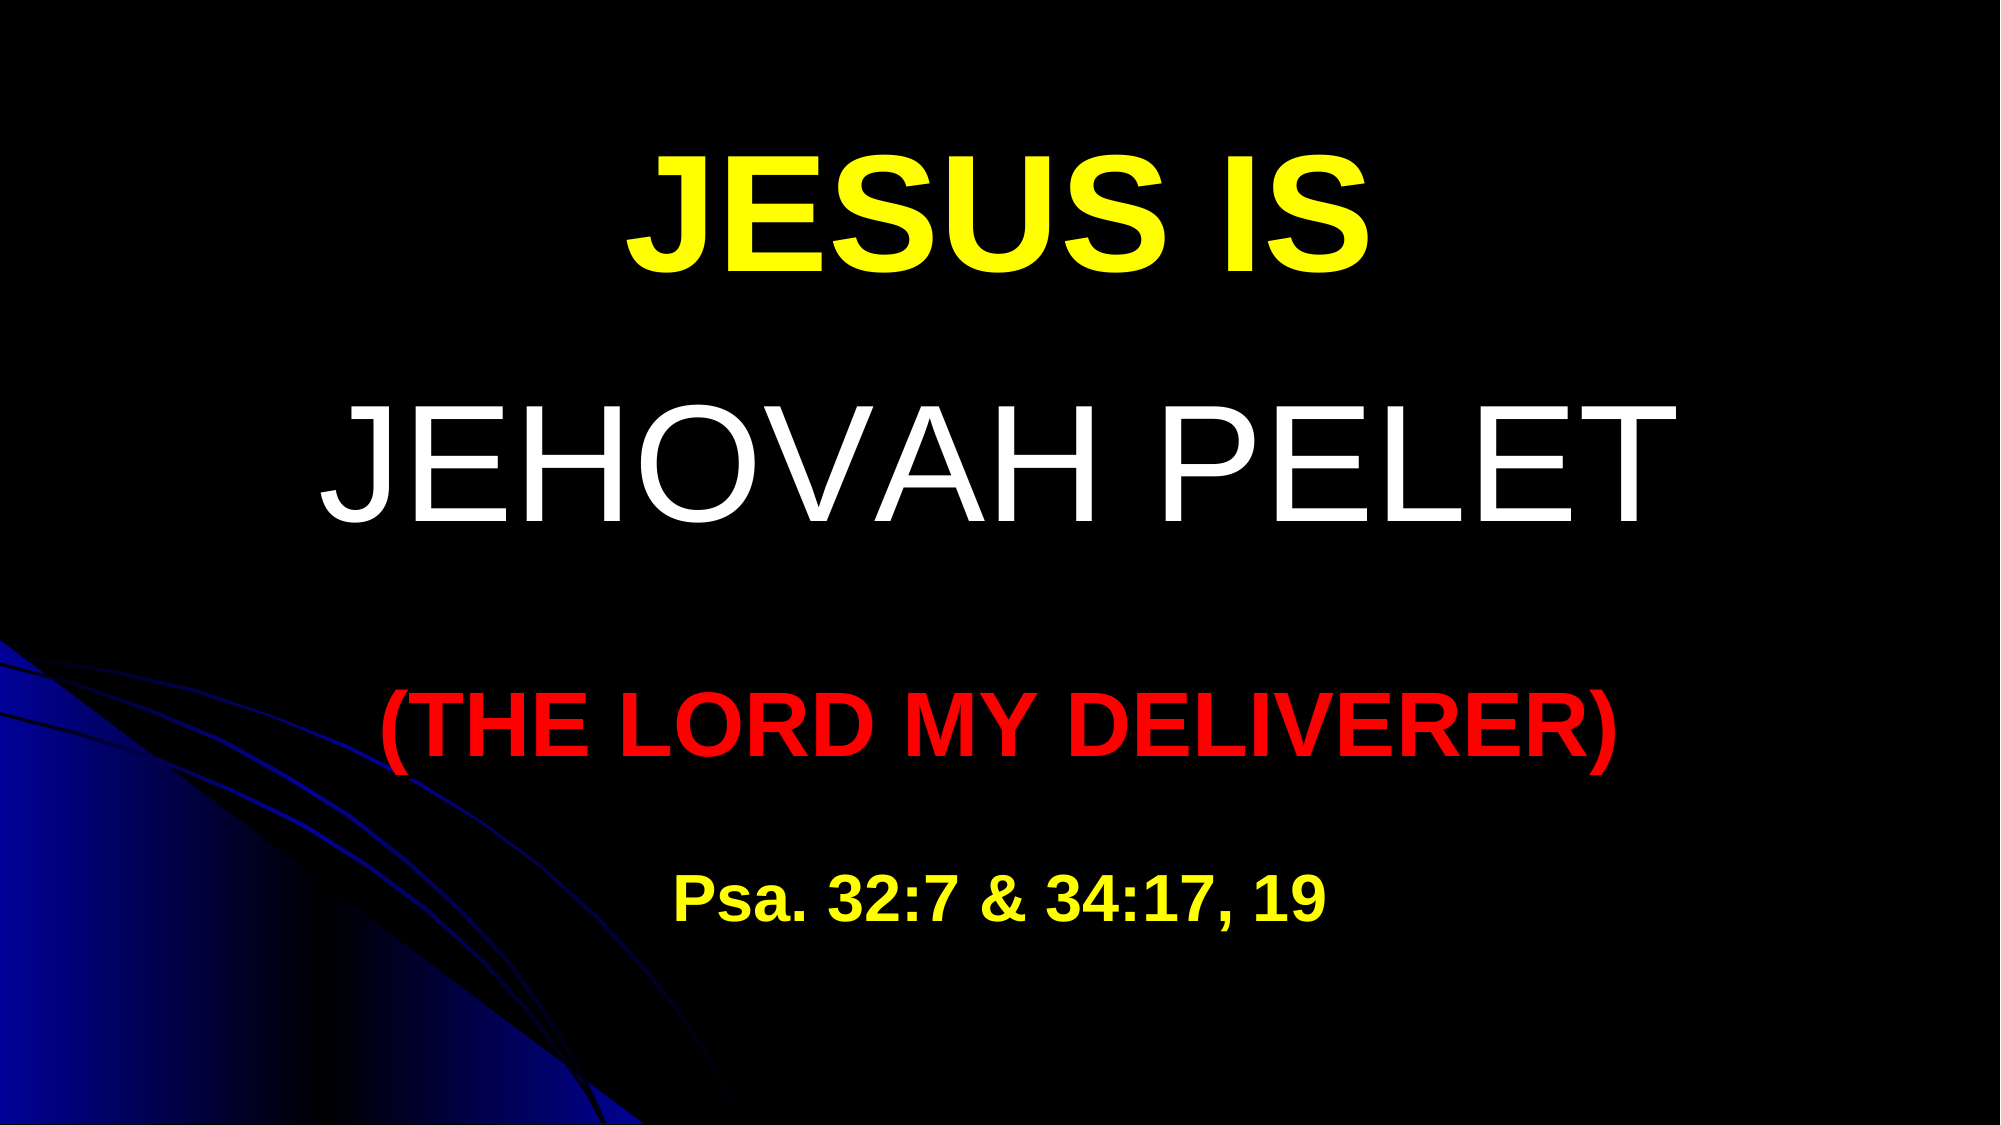

# JESUS IS JEHOVAH PELET (THE LORD MY DELIVERER) Psa. 32:7 & 34:17, 19